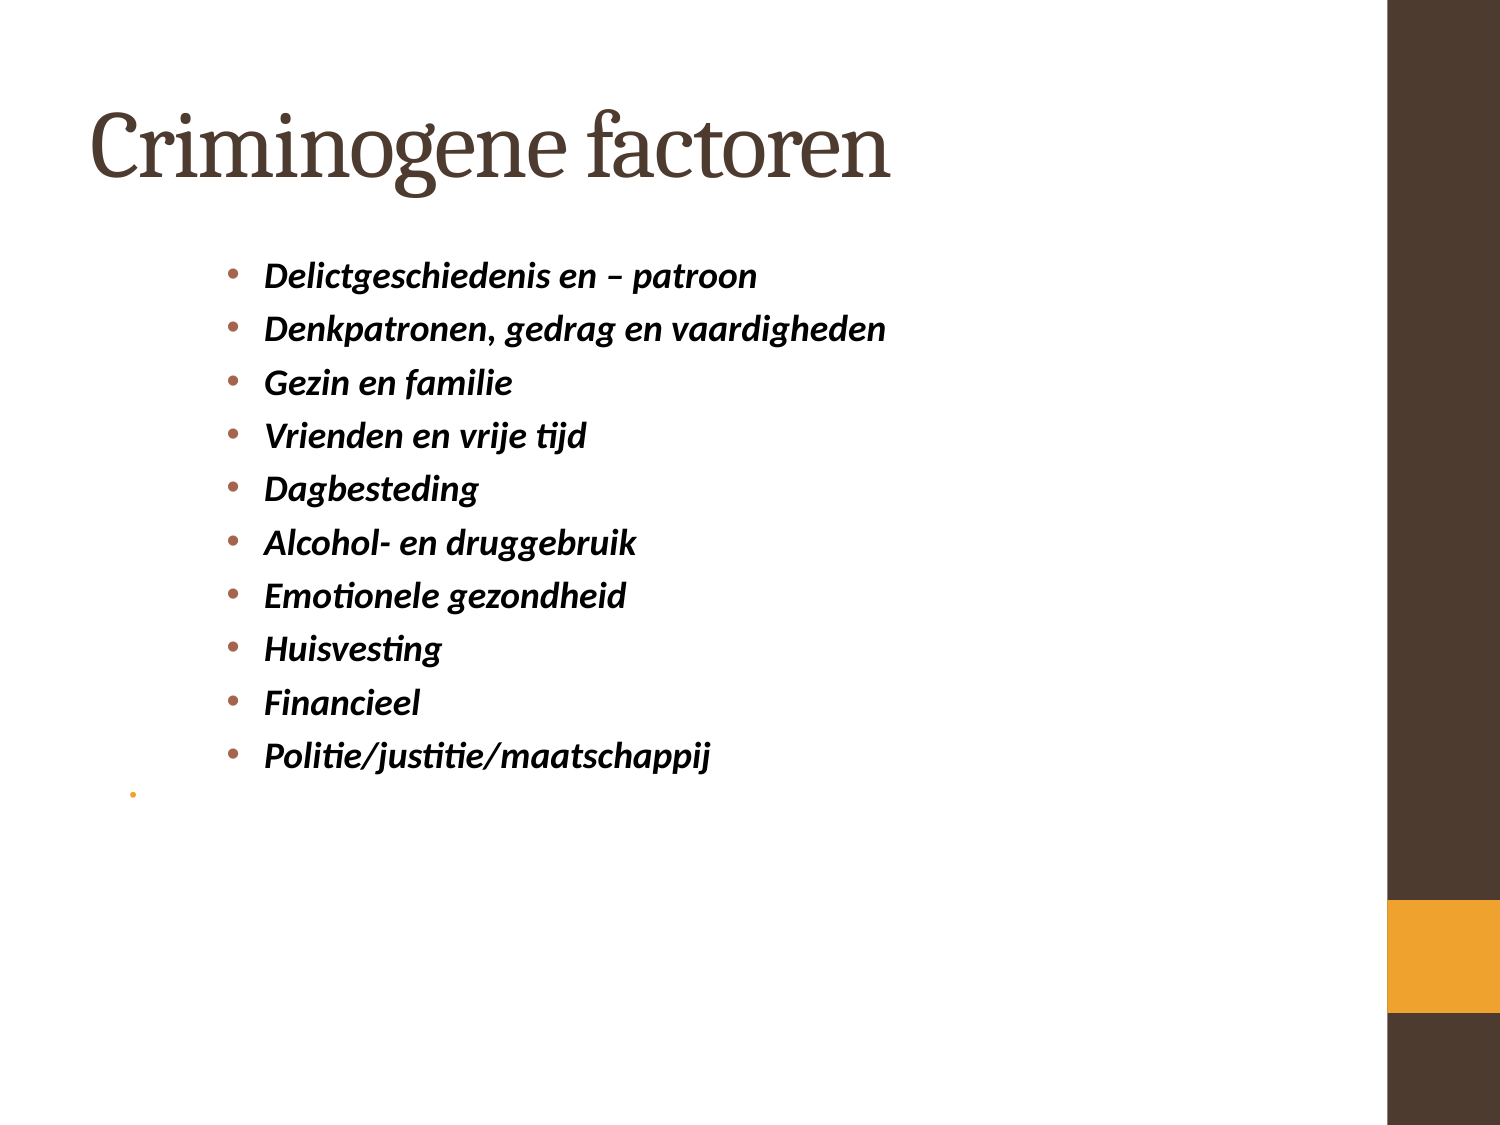

# Criminogene factoren
Delictgeschiedenis en – patroon
Denkpatronen, gedrag en vaardigheden
Gezin en familie
Vrienden en vrije tijd
Dagbesteding
Alcohol- en druggebruik
Emotionele gezondheid
Huisvesting
Financieel
Politie/justitie/maatschappij